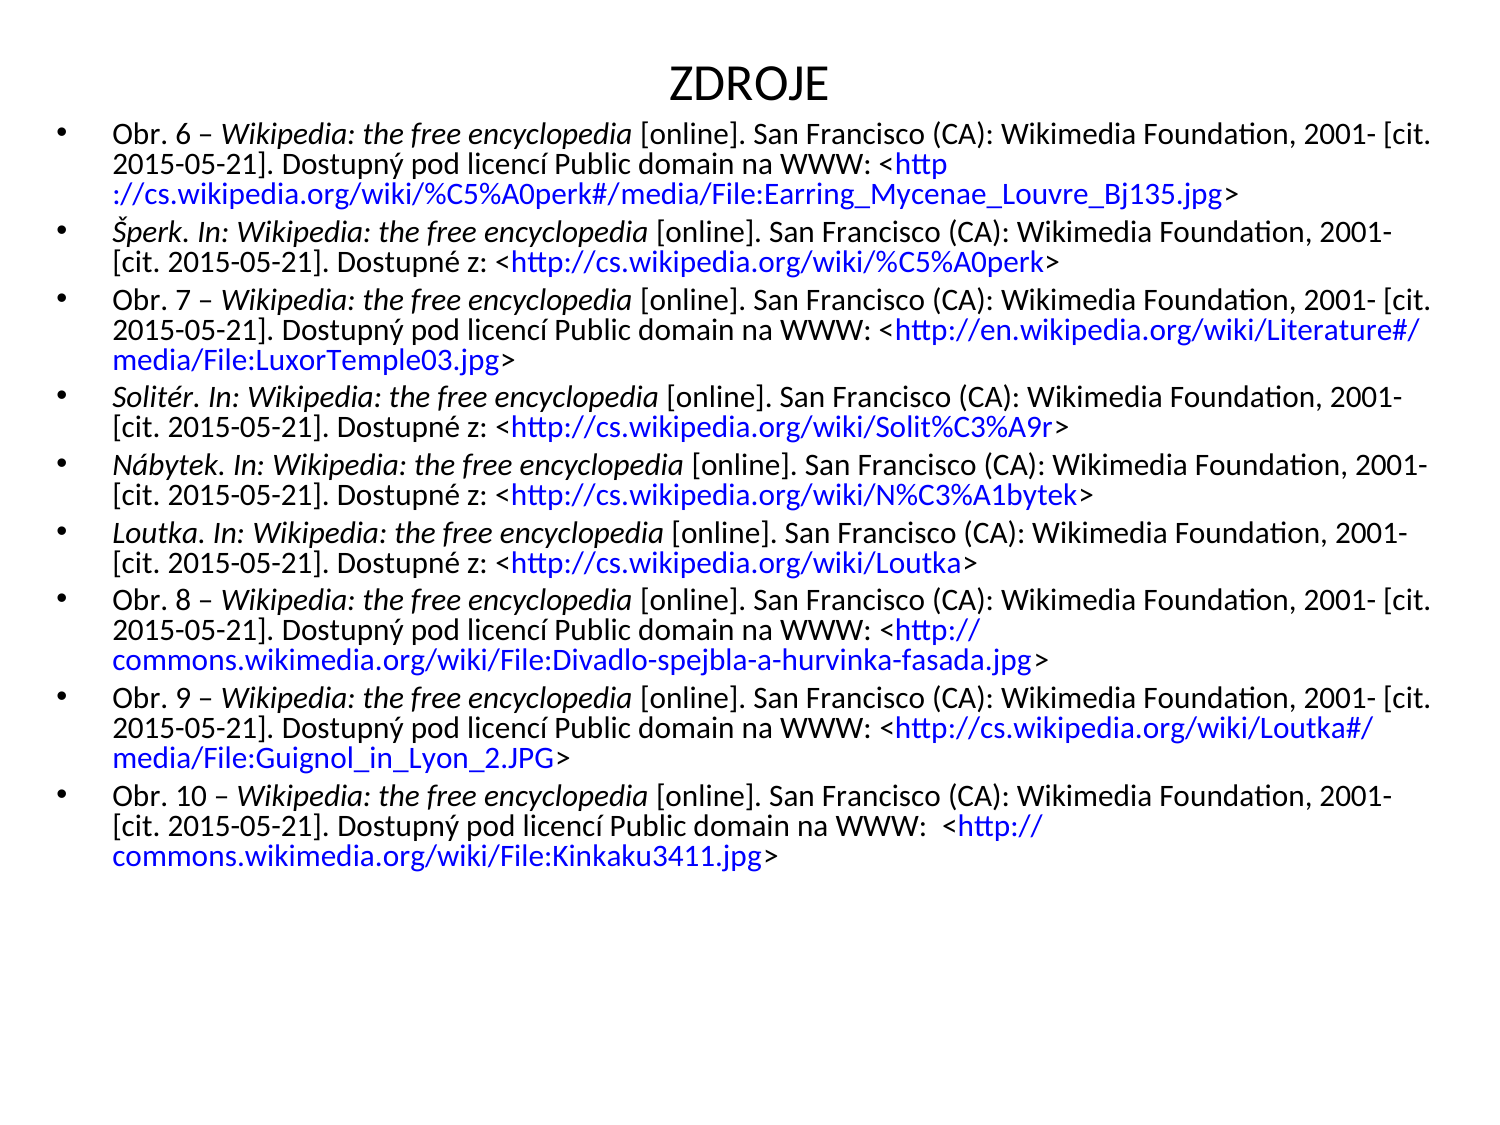

# ZDROJE
Obr. 6 – Wikipedia: the free encyclopedia [online]. San Francisco (CA): Wikimedia Foundation, 2001- [cit. 2015-05-21]. Dostupný pod licencí Public domain na WWW: <http://cs.wikipedia.org/wiki/%C5%A0perk#/media/File:Earring_Mycenae_Louvre_Bj135.jpg>
Šperk. In: Wikipedia: the free encyclopedia [online]. San Francisco (CA): Wikimedia Foundation, 2001- [cit. 2015-05-21]. Dostupné z: <http://cs.wikipedia.org/wiki/%C5%A0perk>
Obr. 7 – Wikipedia: the free encyclopedia [online]. San Francisco (CA): Wikimedia Foundation, 2001- [cit. 2015-05-21]. Dostupný pod licencí Public domain na WWW: <http://en.wikipedia.org/wiki/Literature#/media/File:LuxorTemple03.jpg>
Solitér. In: Wikipedia: the free encyclopedia [online]. San Francisco (CA): Wikimedia Foundation, 2001- [cit. 2015-05-21]. Dostupné z: <http://cs.wikipedia.org/wiki/Solit%C3%A9r>
Nábytek. In: Wikipedia: the free encyclopedia [online]. San Francisco (CA): Wikimedia Foundation, 2001- [cit. 2015-05-21]. Dostupné z: <http://cs.wikipedia.org/wiki/N%C3%A1bytek>
Loutka. In: Wikipedia: the free encyclopedia [online]. San Francisco (CA): Wikimedia Foundation, 2001- [cit. 2015-05-21]. Dostupné z: <http://cs.wikipedia.org/wiki/Loutka>
Obr. 8 – Wikipedia: the free encyclopedia [online]. San Francisco (CA): Wikimedia Foundation, 2001- [cit. 2015-05-21]. Dostupný pod licencí Public domain na WWW: <http://commons.wikimedia.org/wiki/File:Divadlo-spejbla-a-hurvinka-fasada.jpg>
Obr. 9 – Wikipedia: the free encyclopedia [online]. San Francisco (CA): Wikimedia Foundation, 2001- [cit. 2015-05-21]. Dostupný pod licencí Public domain na WWW: <http://cs.wikipedia.org/wiki/Loutka#/media/File:Guignol_in_Lyon_2.JPG>
Obr. 10 – Wikipedia: the free encyclopedia [online]. San Francisco (CA): Wikimedia Foundation, 2001- [cit. 2015-05-21]. Dostupný pod licencí Public domain na WWW: <http://commons.wikimedia.org/wiki/File:Kinkaku3411.jpg>